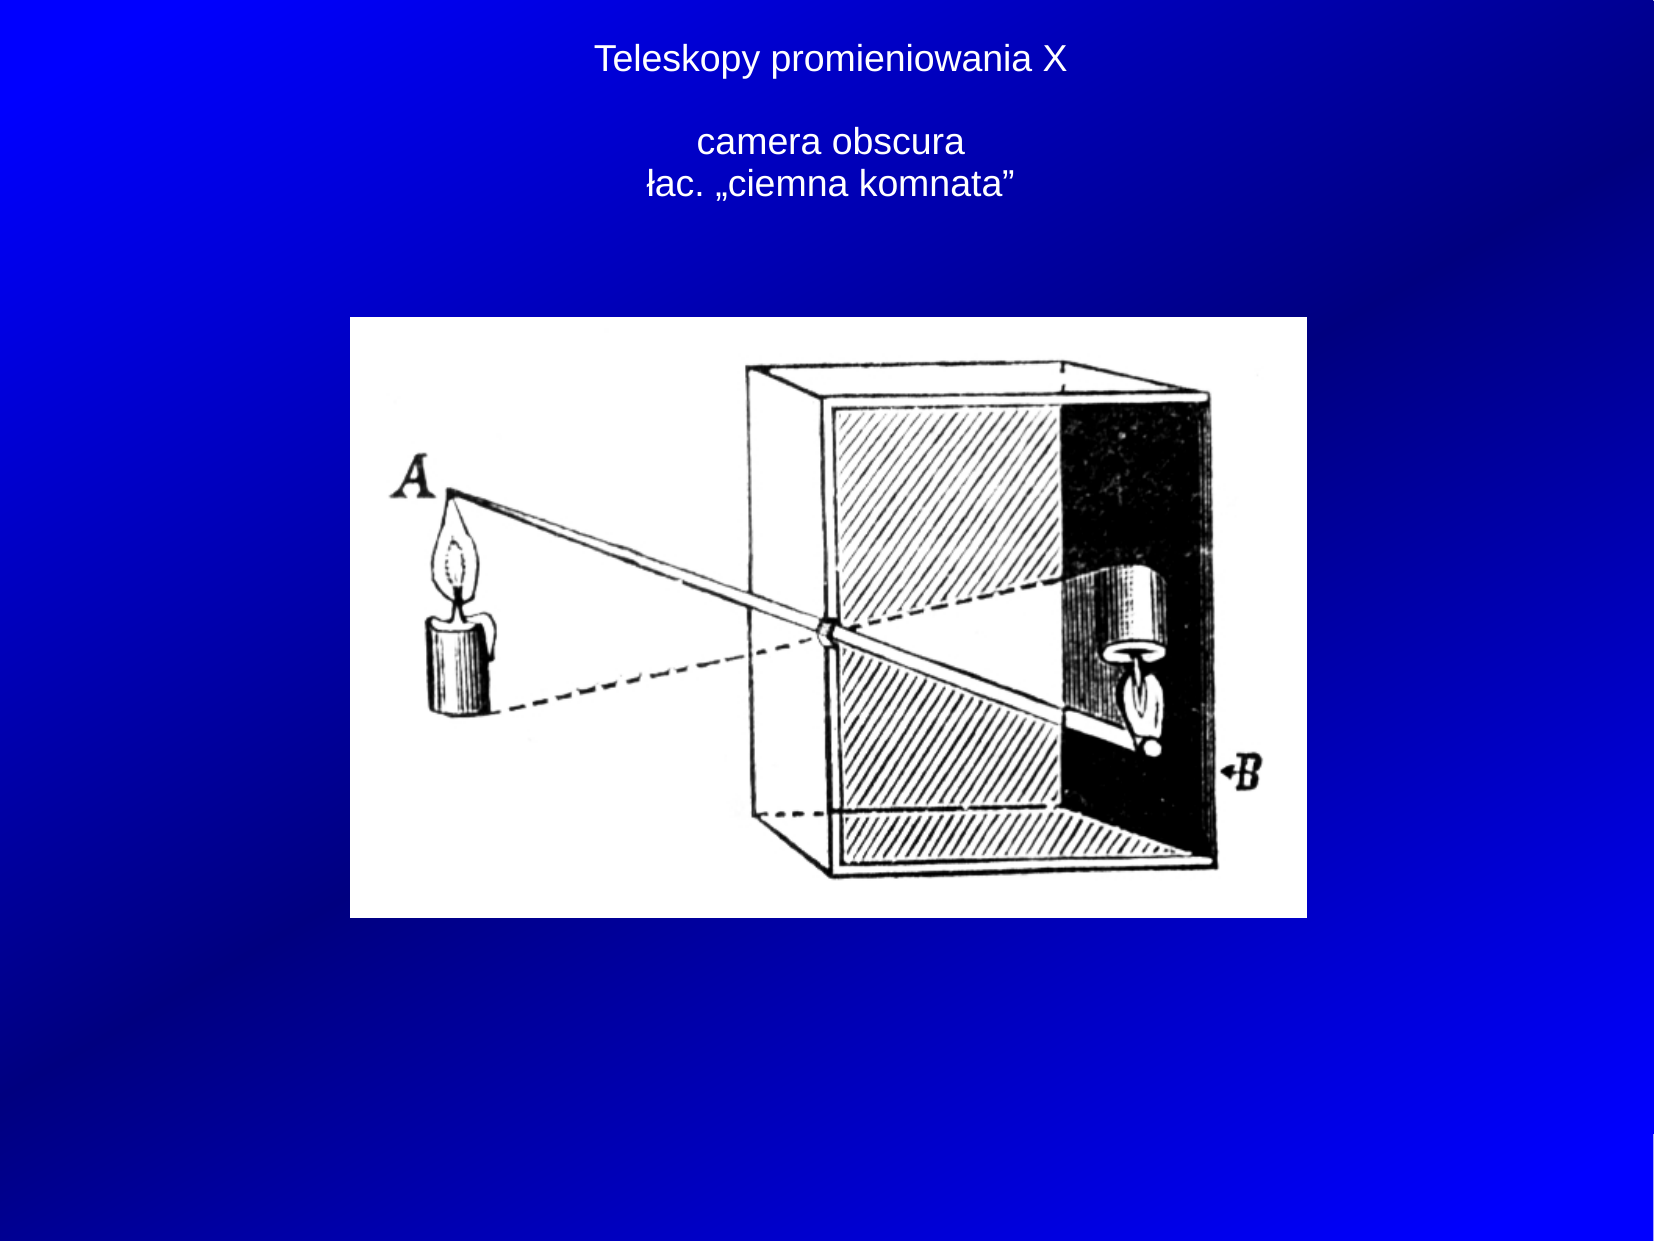

Teleskopy promieniowania X
camera obscura
łac. „ciemna komnata”